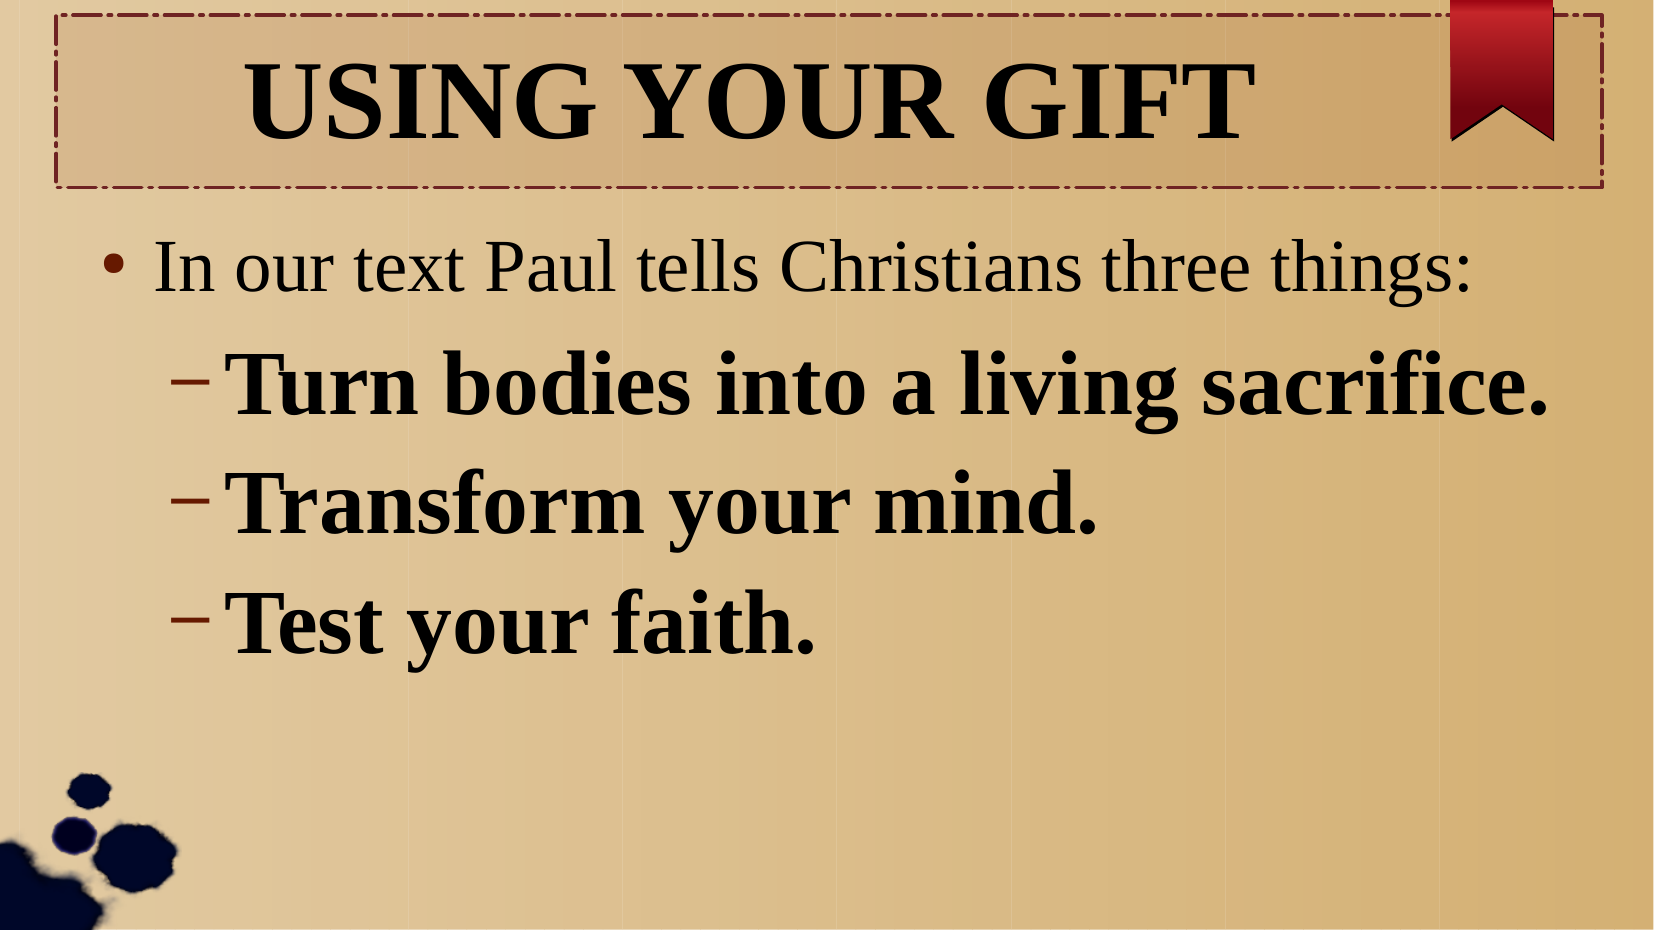

# USING YOUR GIFT
In our text Paul tells Christians three things:
Turn bodies into a living sacrifice.
Transform your mind.
Test your faith.